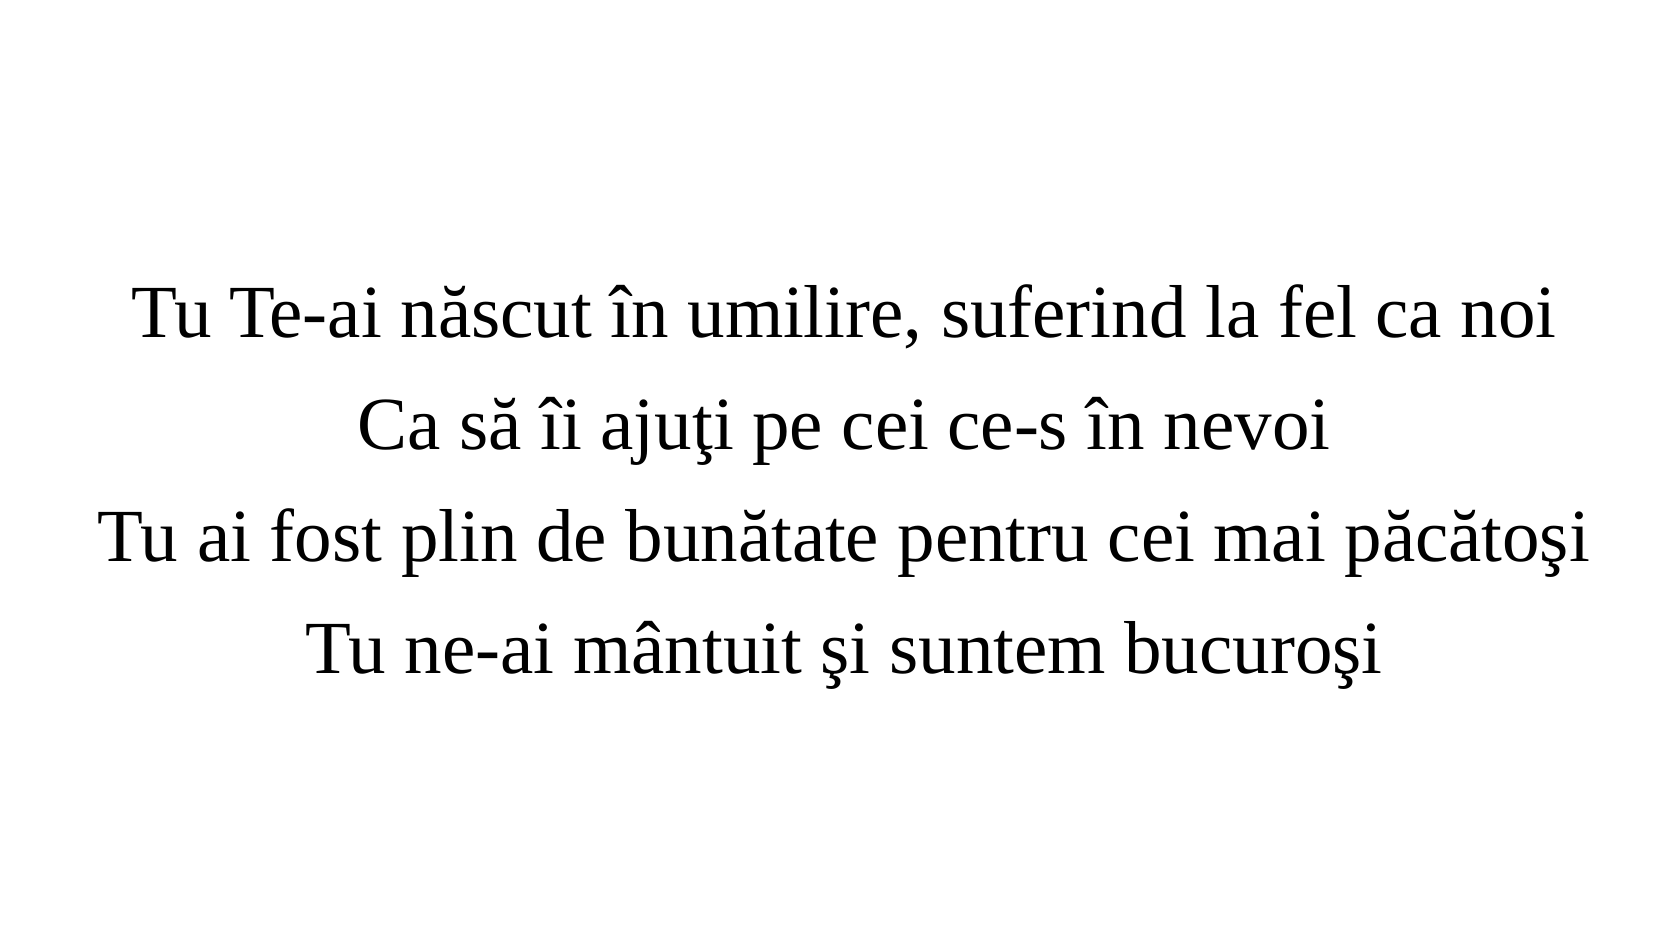

# Tu Te-ai născut în umilire, suferind la fel ca noi
Ca să îi ajuţi pe cei ce-s în nevoi
Tu ai fost plin de bunătate pentru cei mai păcătoşi
Tu ne-ai mântuit şi suntem bucuroşi